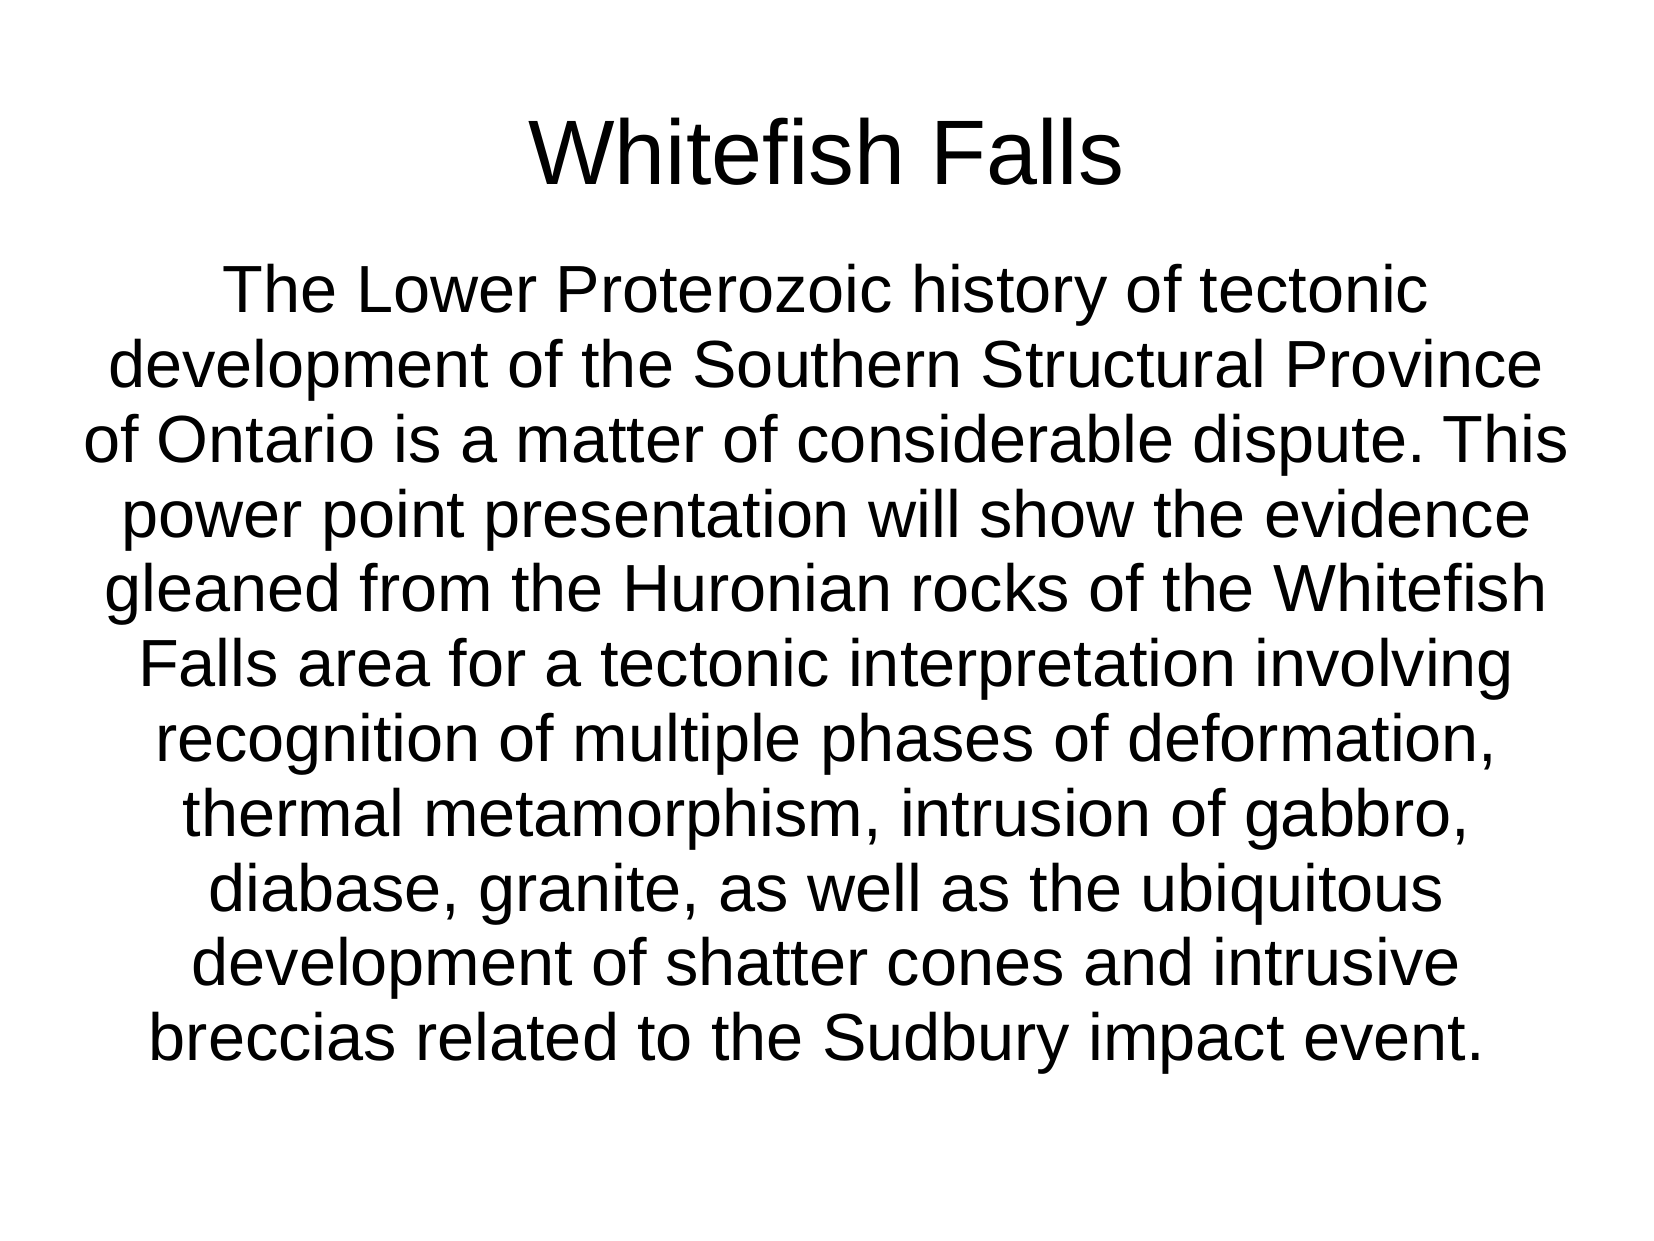

# Whitefish Falls
The Lower Proterozoic history of tectonic development of the Southern Structural Province of Ontario is a matter of considerable dispute. This power point presentation will show the evidence gleaned from the Huronian rocks of the Whitefish Falls area for a tectonic interpretation involving recognition of multiple phases of deformation, thermal metamorphism, intrusion of gabbro, diabase, granite, as well as the ubiquitous development of shatter cones and intrusive breccias related to the Sudbury impact event.